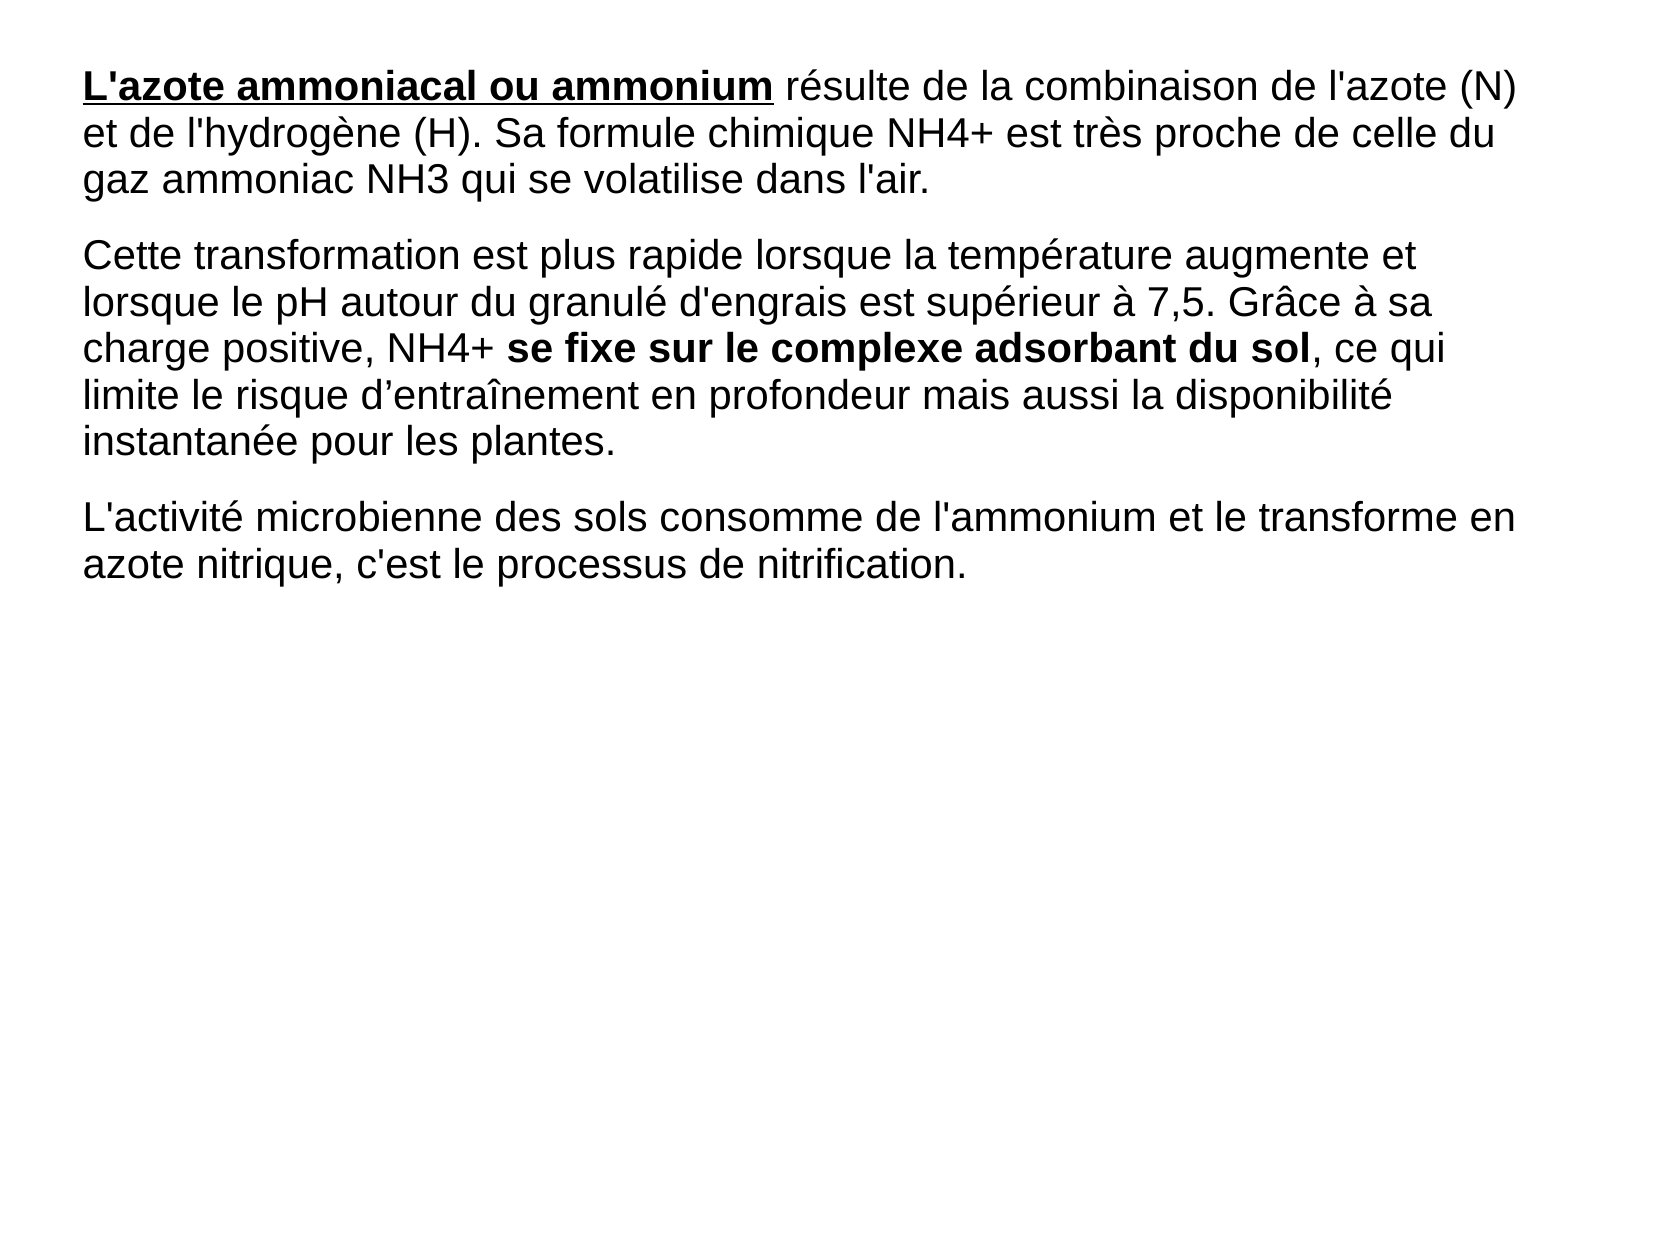

# L'azote ammoniacal ou ammonium résulte de la combinaison de l'azote (N) et de l'hydrogène (H). Sa formule chimique NH4+ est très proche de celle du gaz ammoniac NH3 qui se volatilise dans l'air.
Cette transformation est plus rapide lorsque la température augmente et lorsque le pH autour du granulé d'engrais est supérieur à 7,5. Grâce à sa charge positive, NH4+ se fixe sur le complexe adsorbant du sol, ce qui limite le risque d’entraînement en profondeur mais aussi la disponibilité instantanée pour les plantes.
L'activité microbienne des sols consomme de l'ammonium et le transforme en azote nitrique, c'est le processus de nitrification.